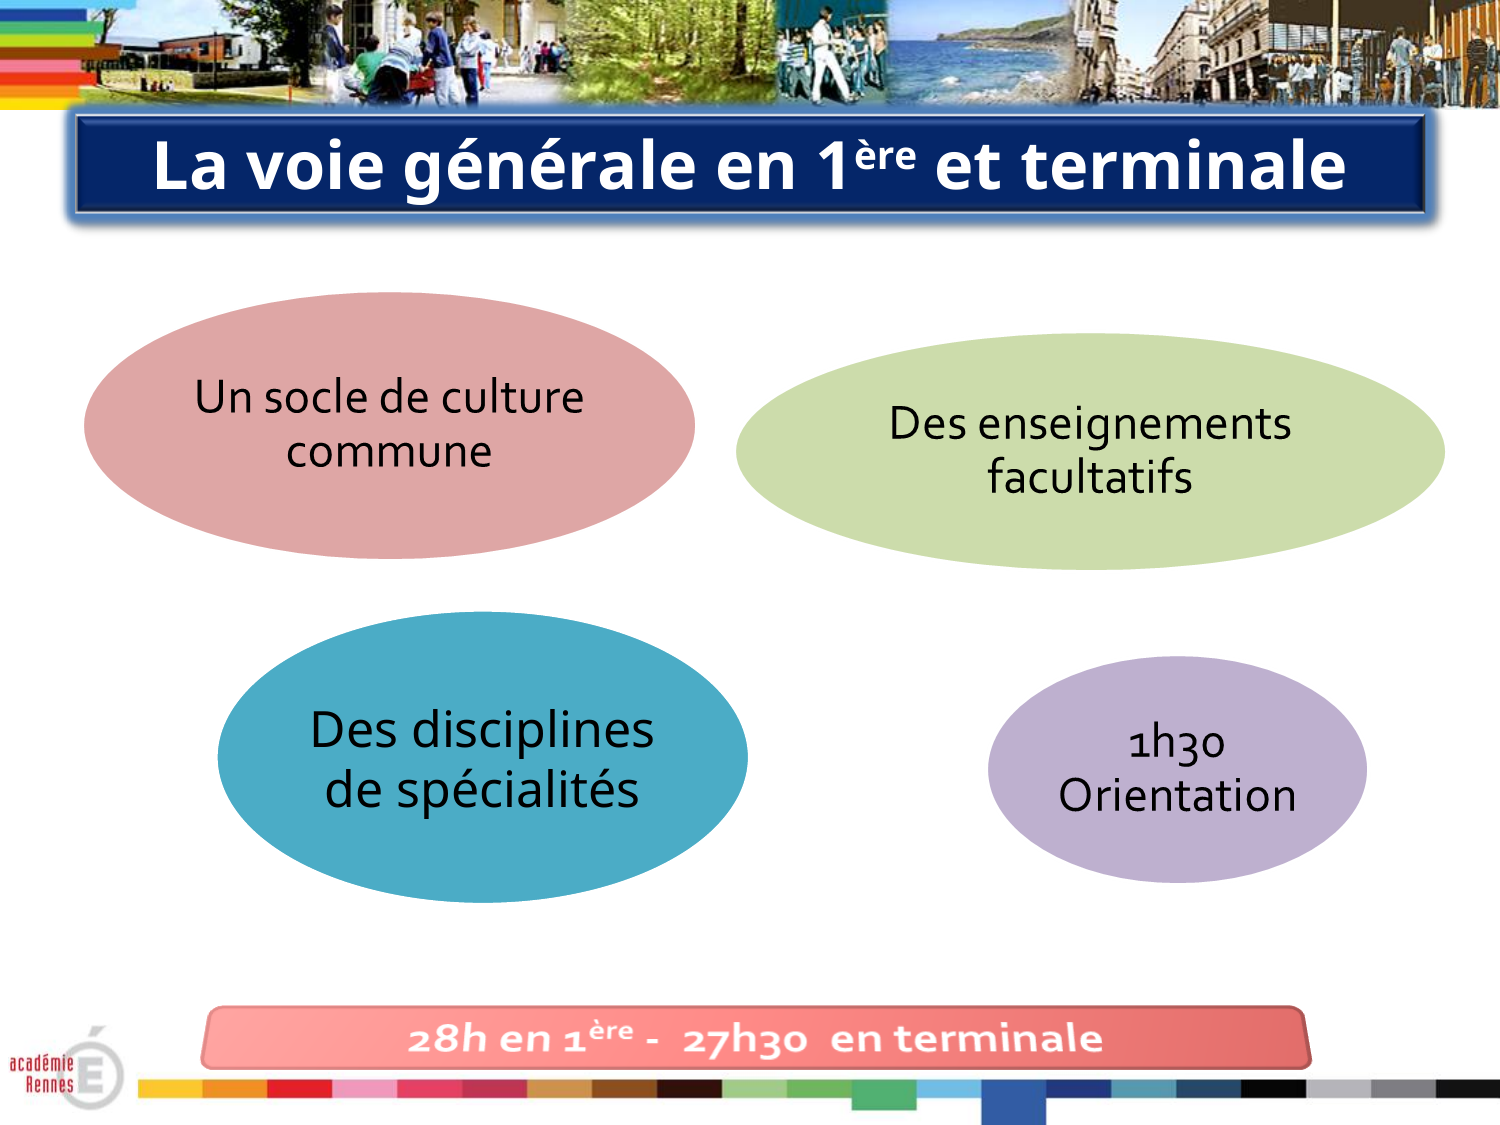

La voie générale en 1ère et terminale
Des disciplines de spécialités